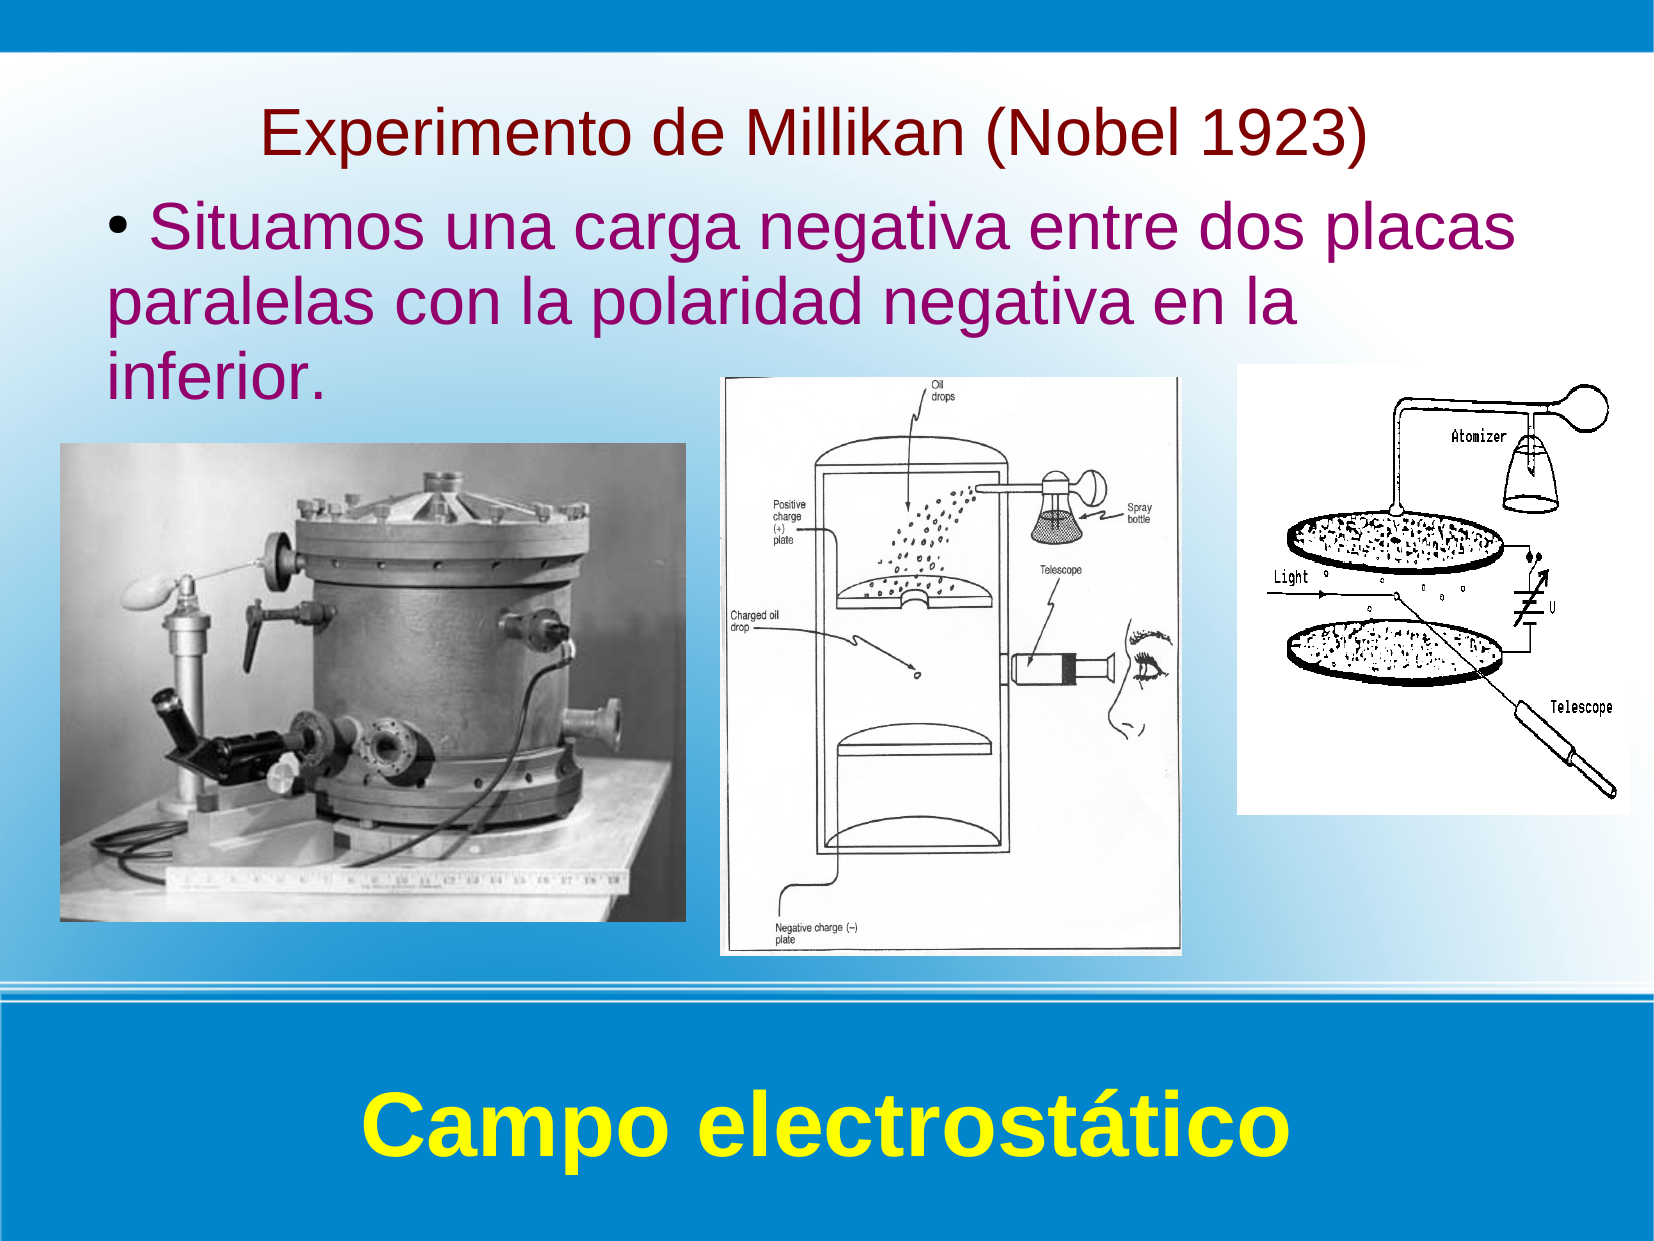

Experimento de Millikan (Nobel 1923)
 Situamos una carga negativa entre dos placas paralelas con la polaridad negativa en la inferior.
# Campo electrostático